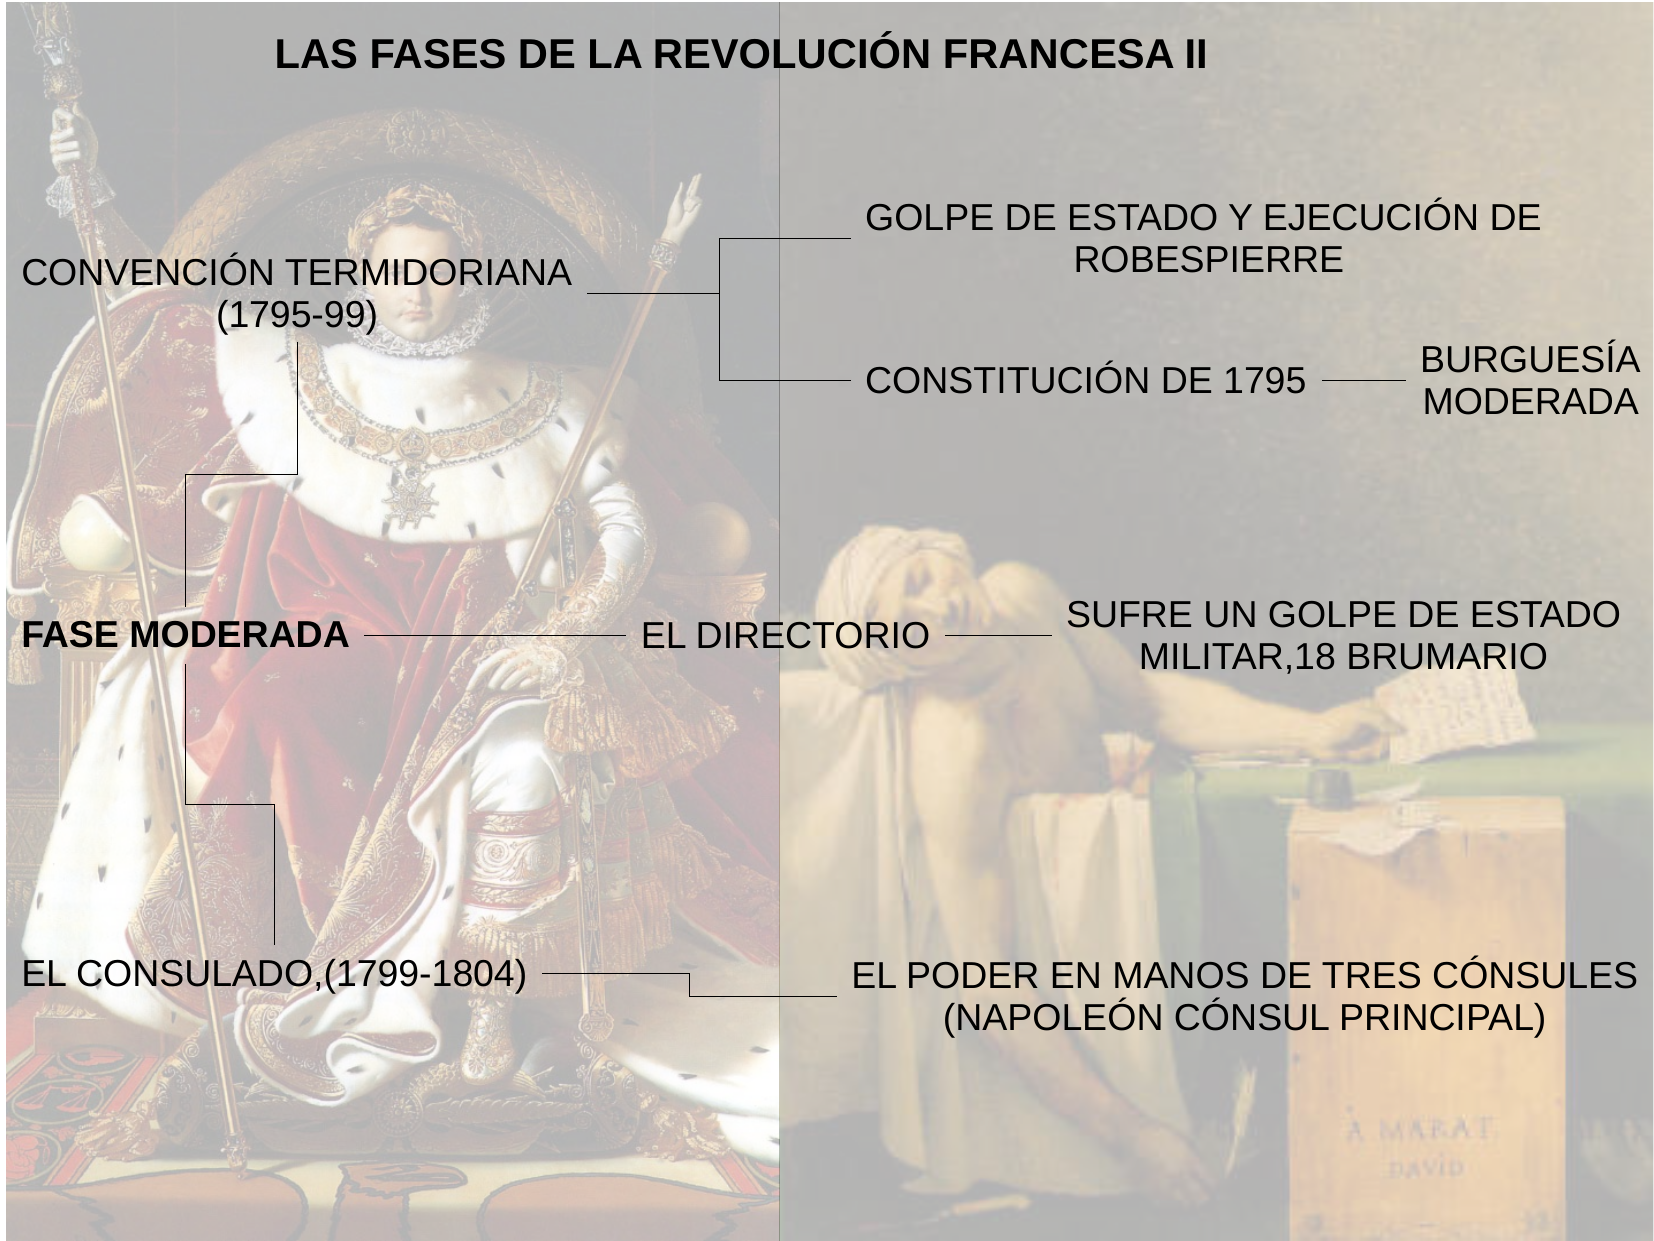

LAS FASES DE LA REVOLUCIÓN FRANCESA II
GOLPE DE ESTADO Y EJECUCIÓN DE
ROBESPIERRE
CONVENCIÓN TERMIDORIANA
(1795-99)
BURGUESÍA
MODERADA
CONSTITUCIÓN DE 1795
SUFRE UN GOLPE DE ESTADO
MILITAR,18 BRUMARIO
FASE MODERADA
EL DIRECTORIO
EL CONSULADO,(1799-1804)
EL PODER EN MANOS DE TRES CÓNSULES
(NAPOLEÓN CÓNSUL PRINCIPAL)